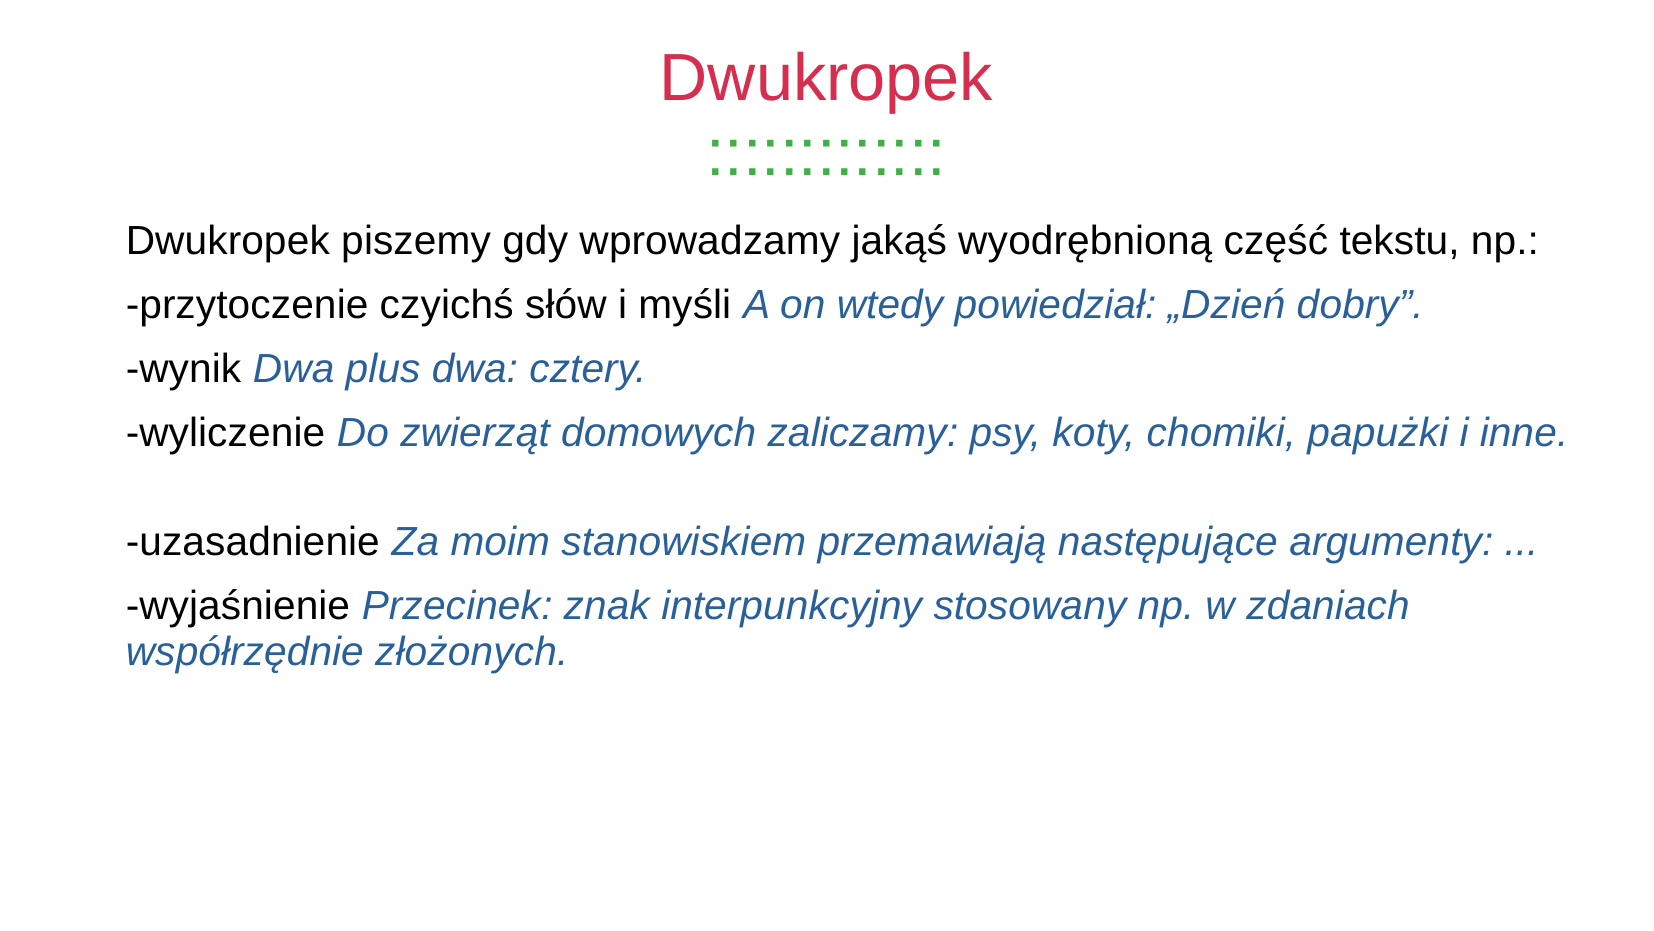

# Dwukropek :::::::::::::
Dwukropek piszemy gdy wprowadzamy jakąś wyodrębnioną część tekstu, np.:
-przytoczenie czyichś słów i myśli A on wtedy powiedział: „Dzień dobry”.
-wynik Dwa plus dwa: cztery.
-wyliczenie Do zwierząt domowych zaliczamy: psy, koty, chomiki, papużki i inne.
-uzasadnienie Za moim stanowiskiem przemawiają następujące argumenty: ...
-wyjaśnienie Przecinek: znak interpunkcyjny stosowany np. w zdaniach współrzędnie złożonych.